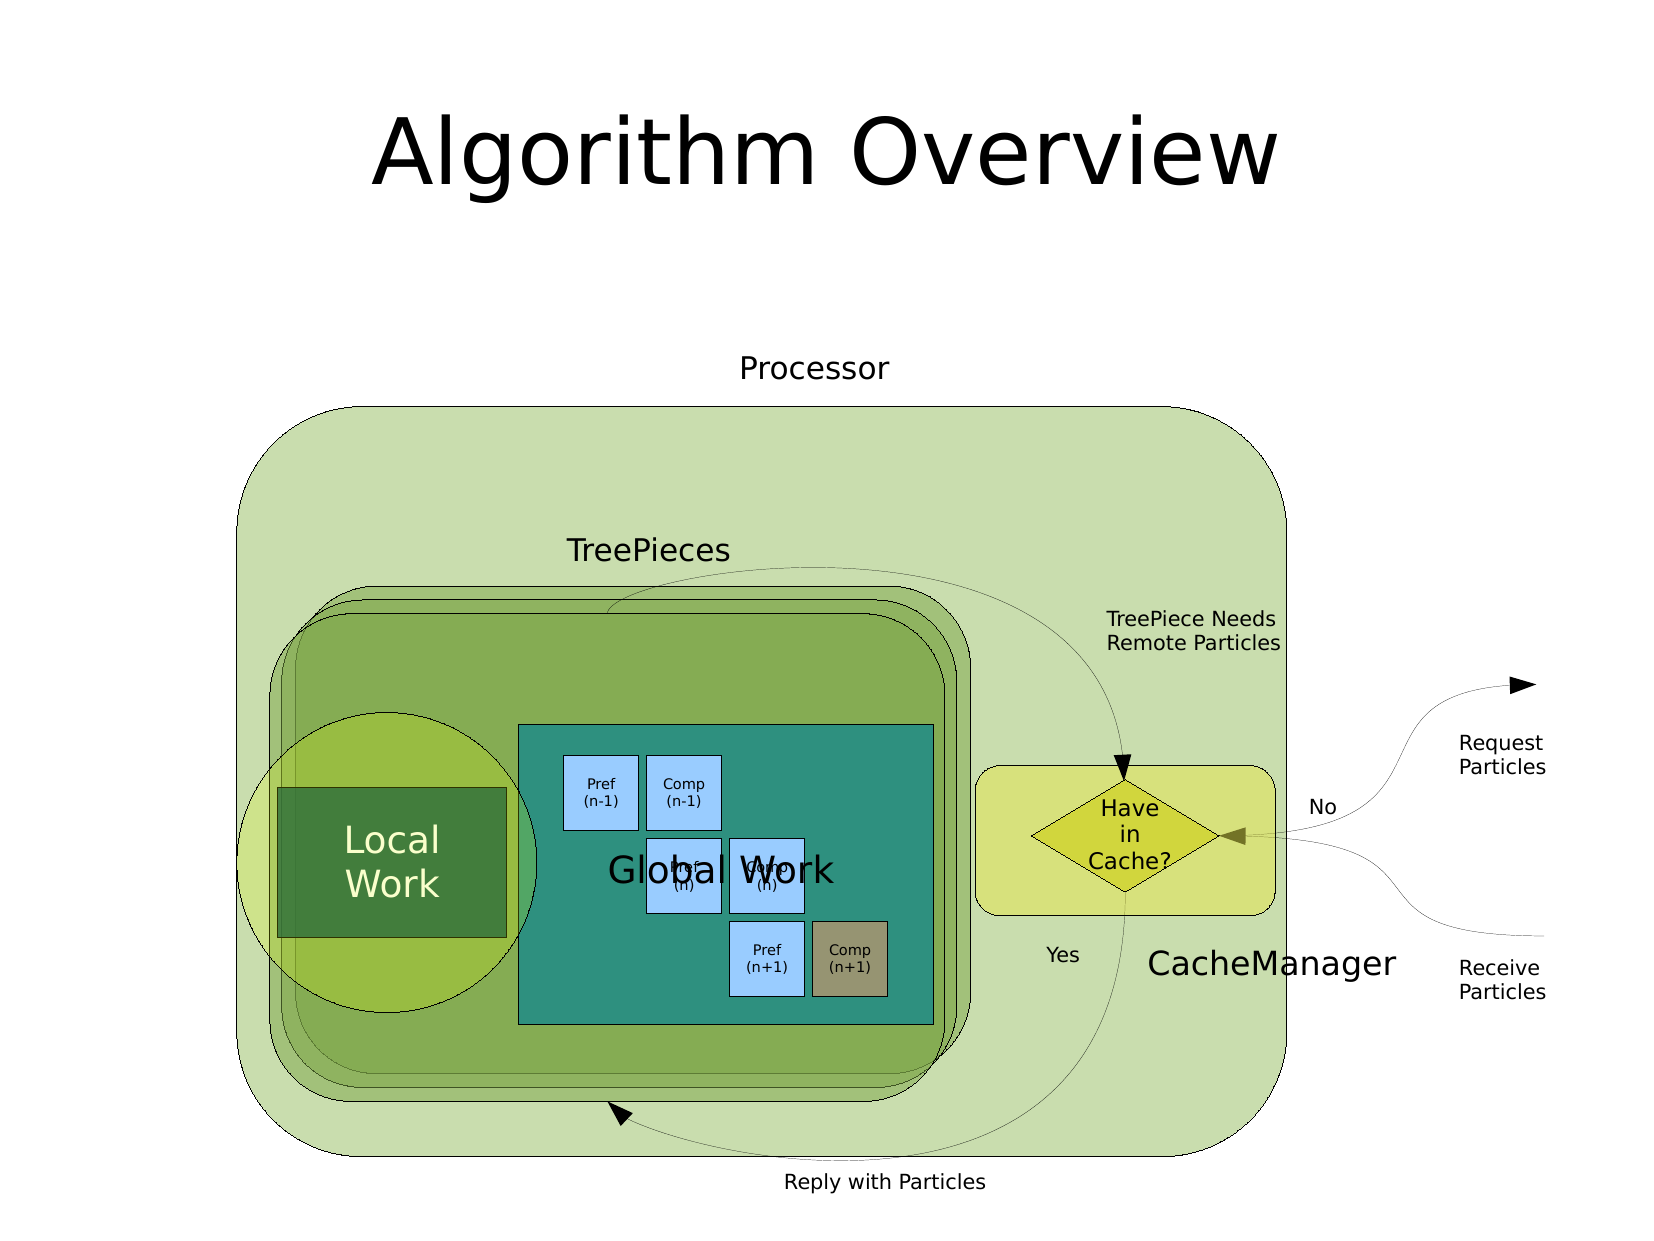

# Algorithm Overview
Processor
TreePieces
TreePiece Needs
Remote Particles
Request
Particles
No
Pref
(n-1)
Comp
(n-1)
Pref
(n)
Have
in
Cache?
Local
Work
Receive
Particles
Comp
(n)
Pref
(n+1)
Global Work
Yes
Reply with Particles
Comp
(n+1)
CacheManager